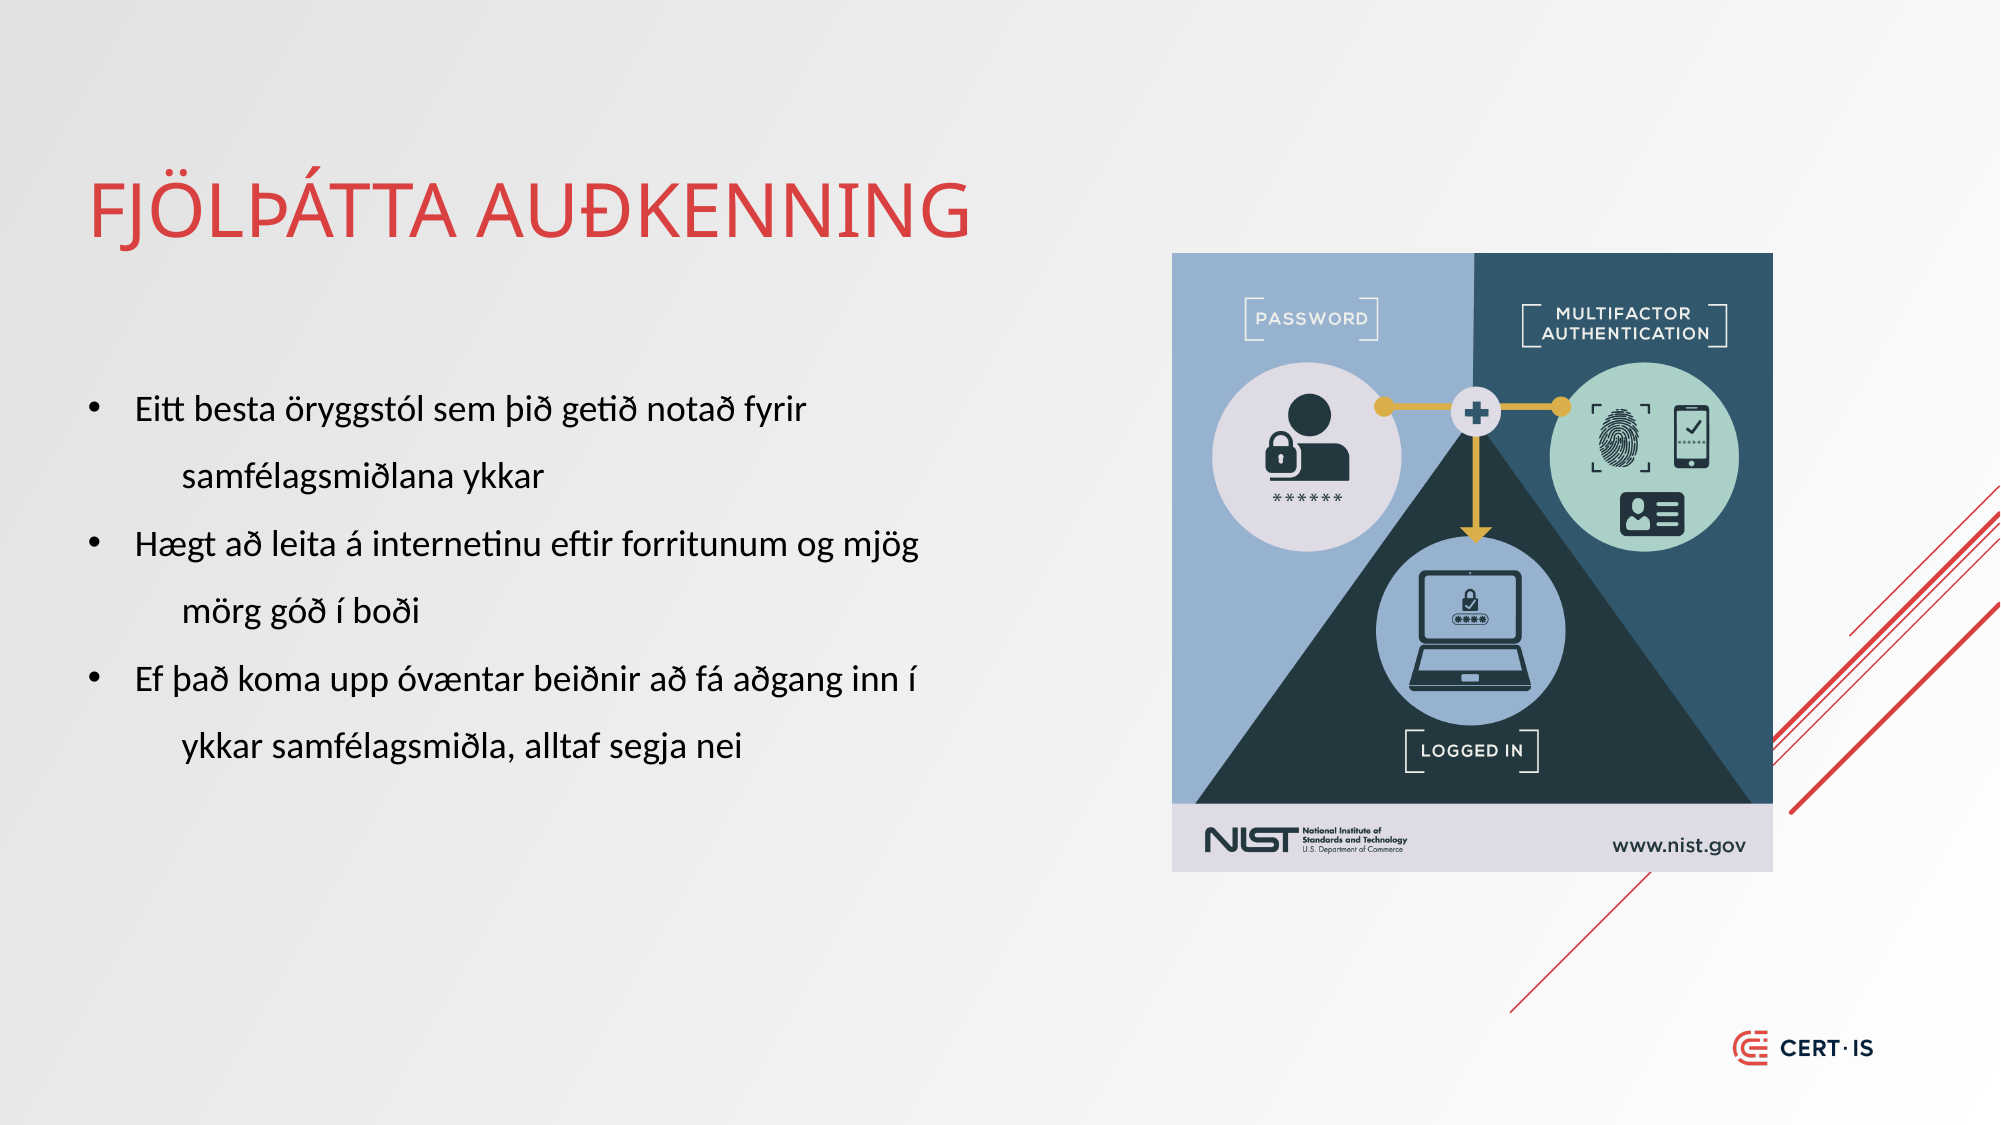

# Fjölþátta auðkenning
Eitt besta öryggstól sem þið getið notað fyrir samfélagsmiðlana ykkar
Hægt að leita á internetinu eftir forritunum og mjög mörg góð í boði
Ef það koma upp óvæntar beiðnir að fá aðgang inn í ykkar samfélagsmiðla, alltaf segja nei